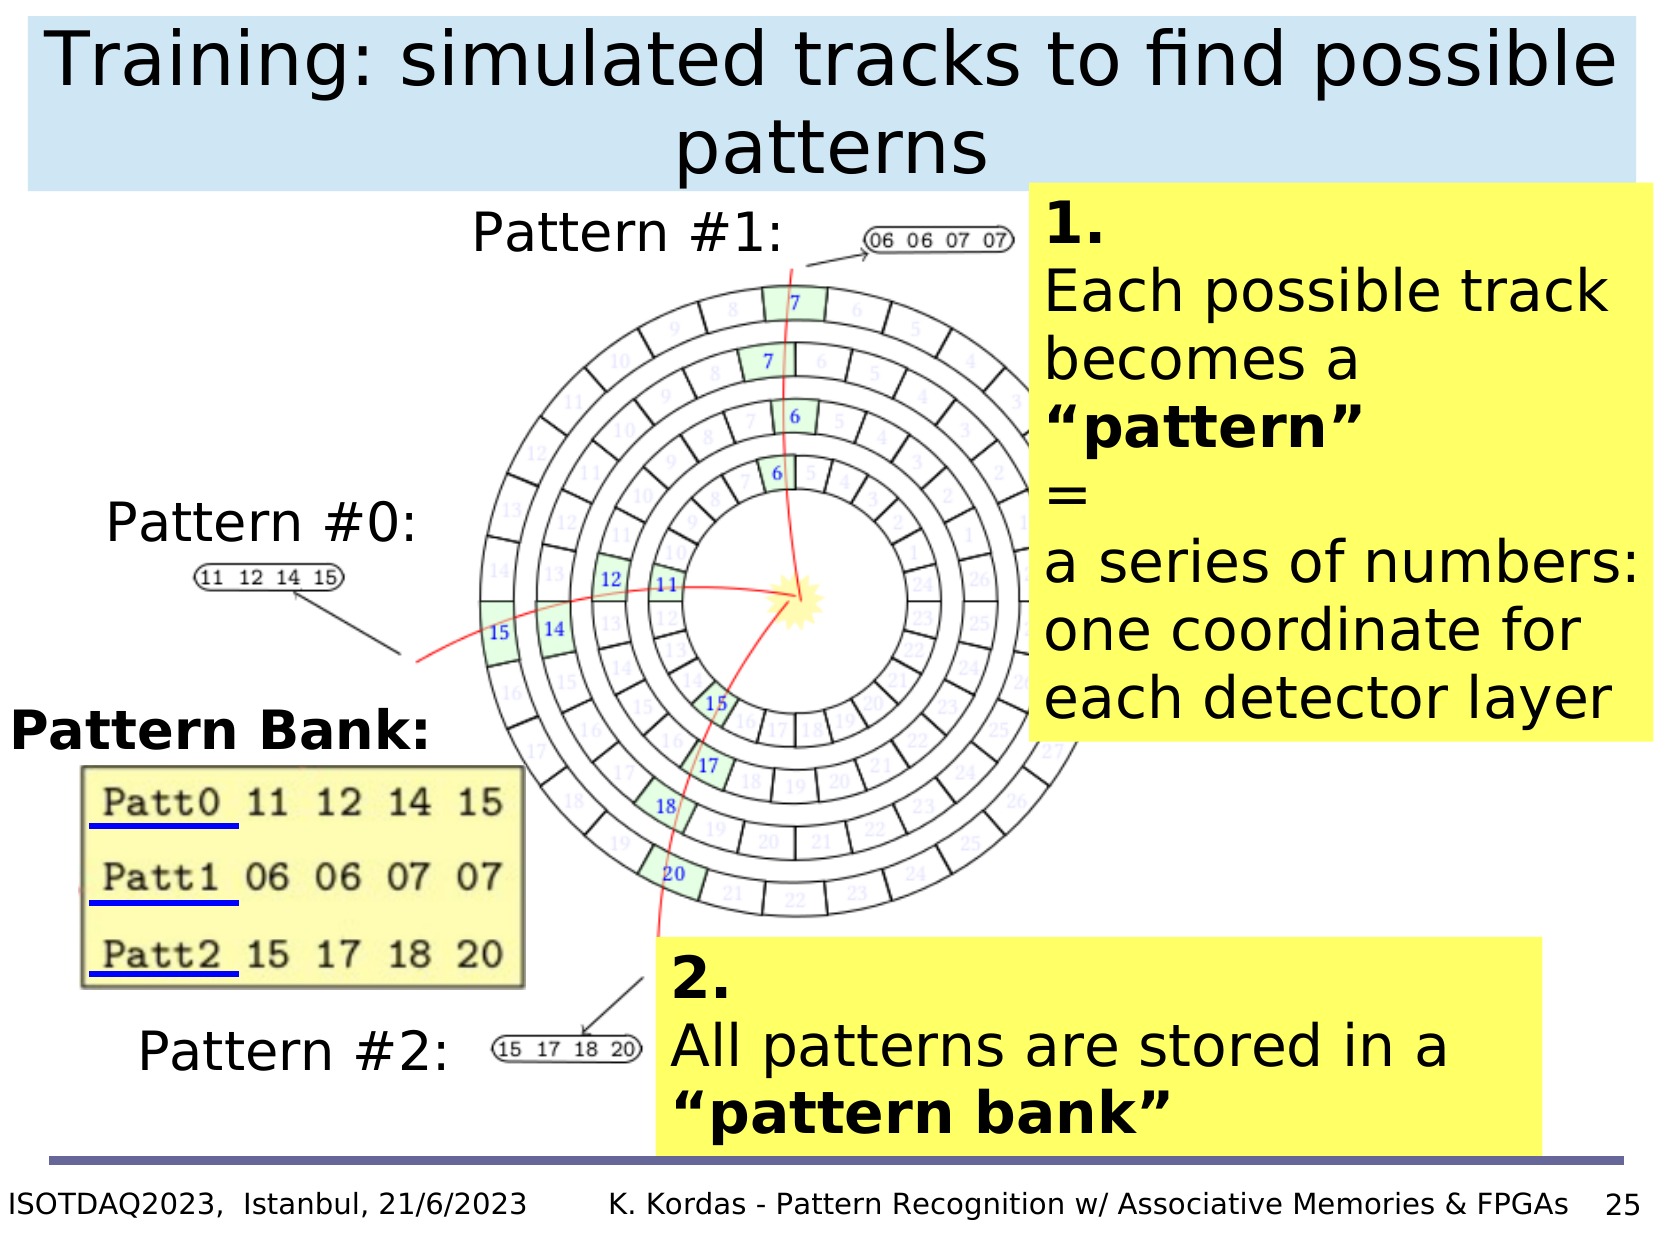

# Training: simulated tracks to find possible patterns
1.
Each possible track
becomes a
“pattern”
=
a series of numbers:
one coordinate for
each detector layer
Pattern #1:
Pattern #0:
Pattern Bank:
2.
All patterns are stored in a
“pattern bank”
Pattern #2:
ISOTDAQ2023, Istanbul, 21/6/2023
K. Kordas - Pattern Recognition w/ Associative Memories & FPGAs
25